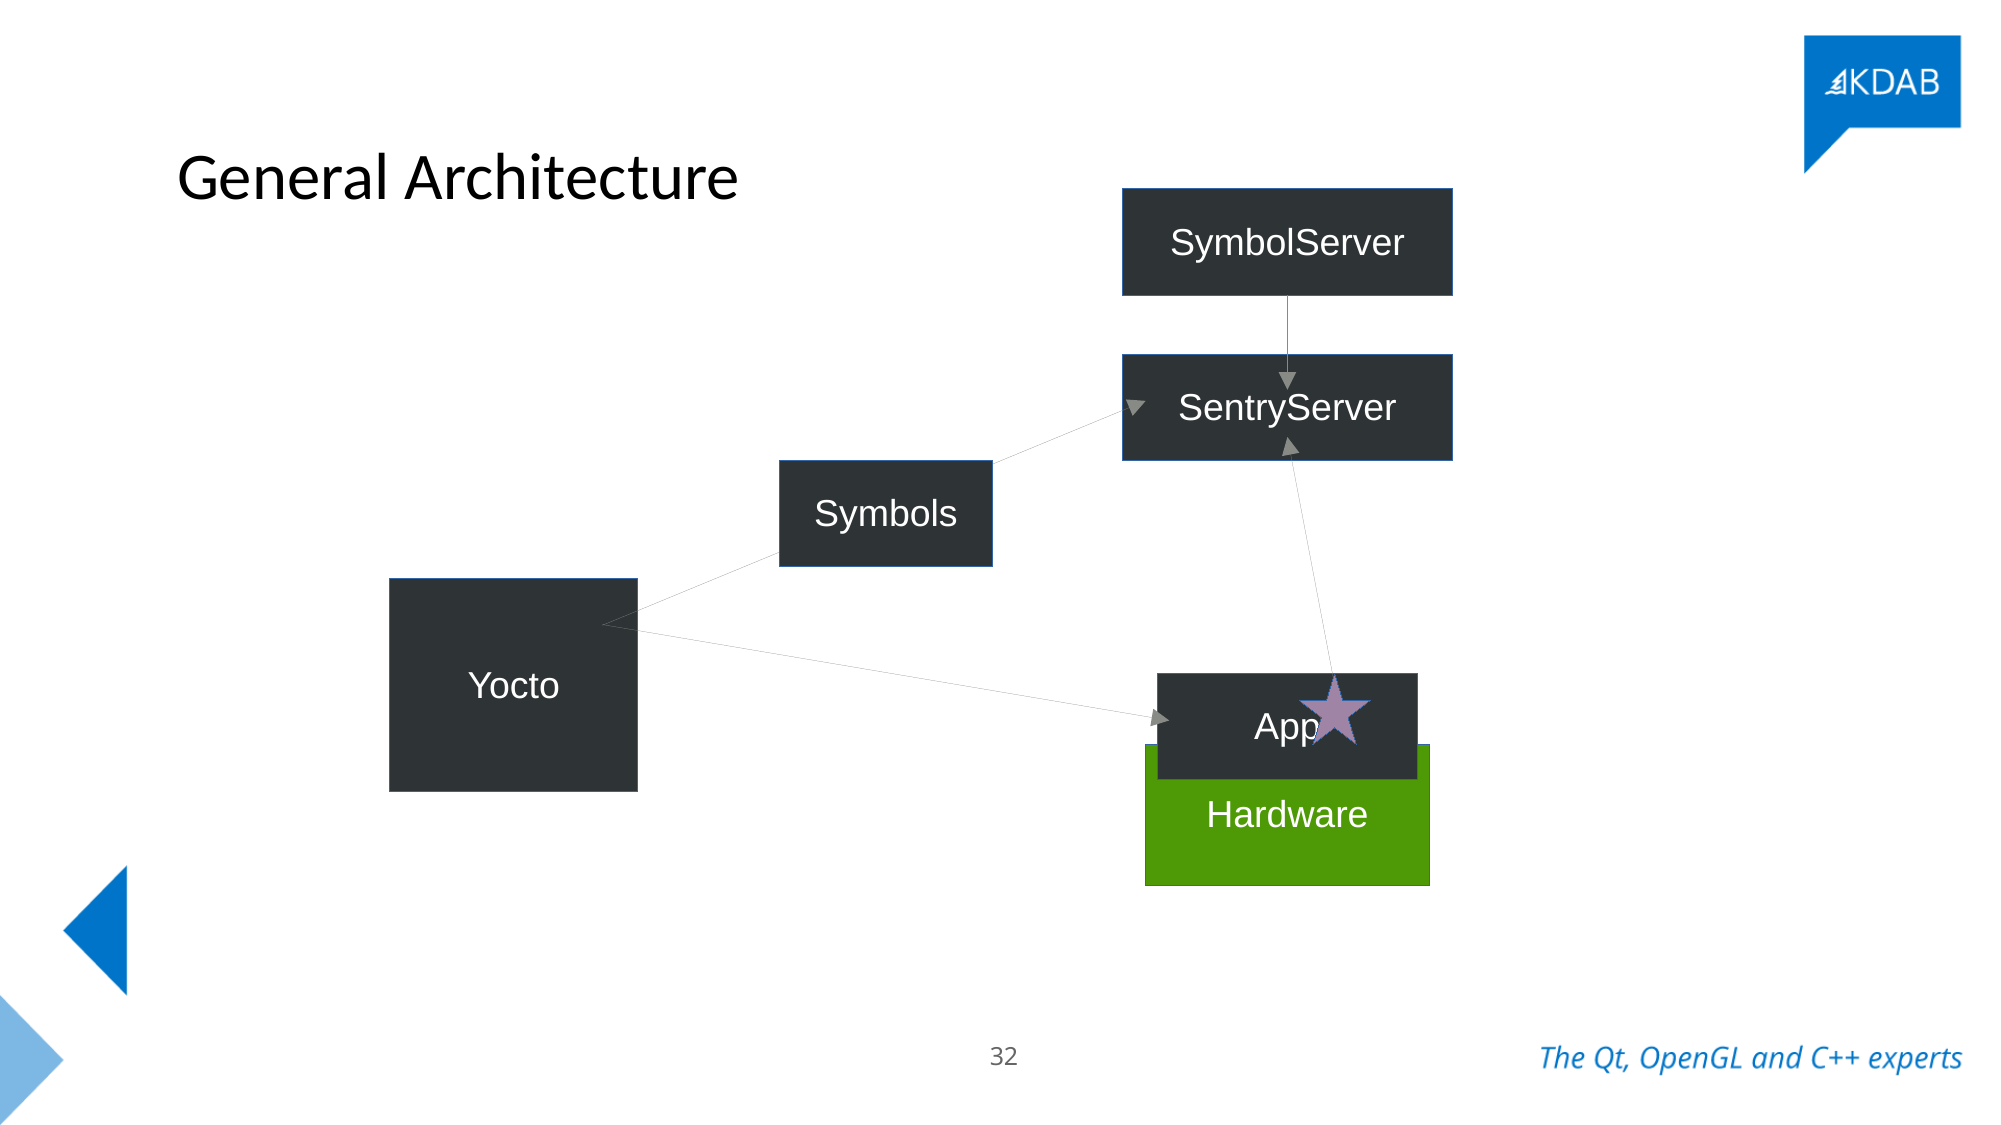

# General Architecture
SymbolServer
SentryServer
Symbols
Yocto
App
Hardware